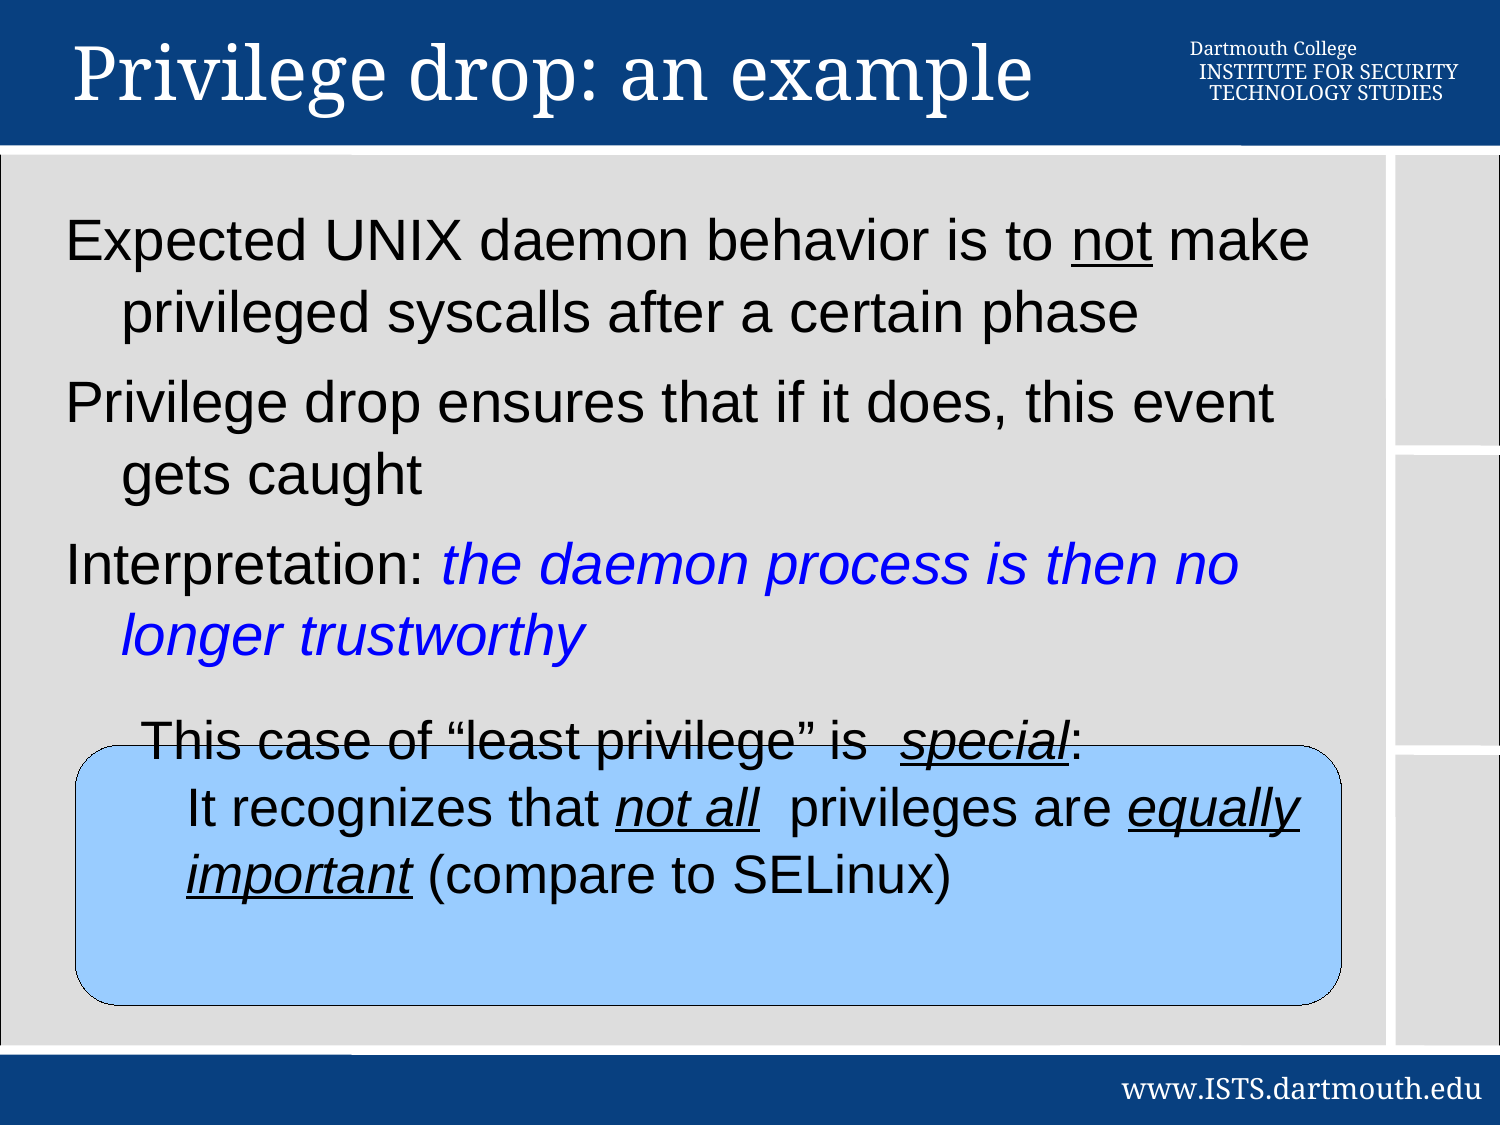

Privilege drop: an example
Dartmouth College
INSTITUTE FOR SECURITY
TECHNOLOGY STUDIES
Expected UNIX daemon behavior is to not make privileged syscalls after a certain phase
Privilege drop ensures that if it does, this event gets caught
Interpretation: the daemon process is then no longer trustworthy
This case of “least privilege” is special:
It recognizes that not all privileges are equally important (compare to SELinux)
www.ISTS.dartmouth.edu